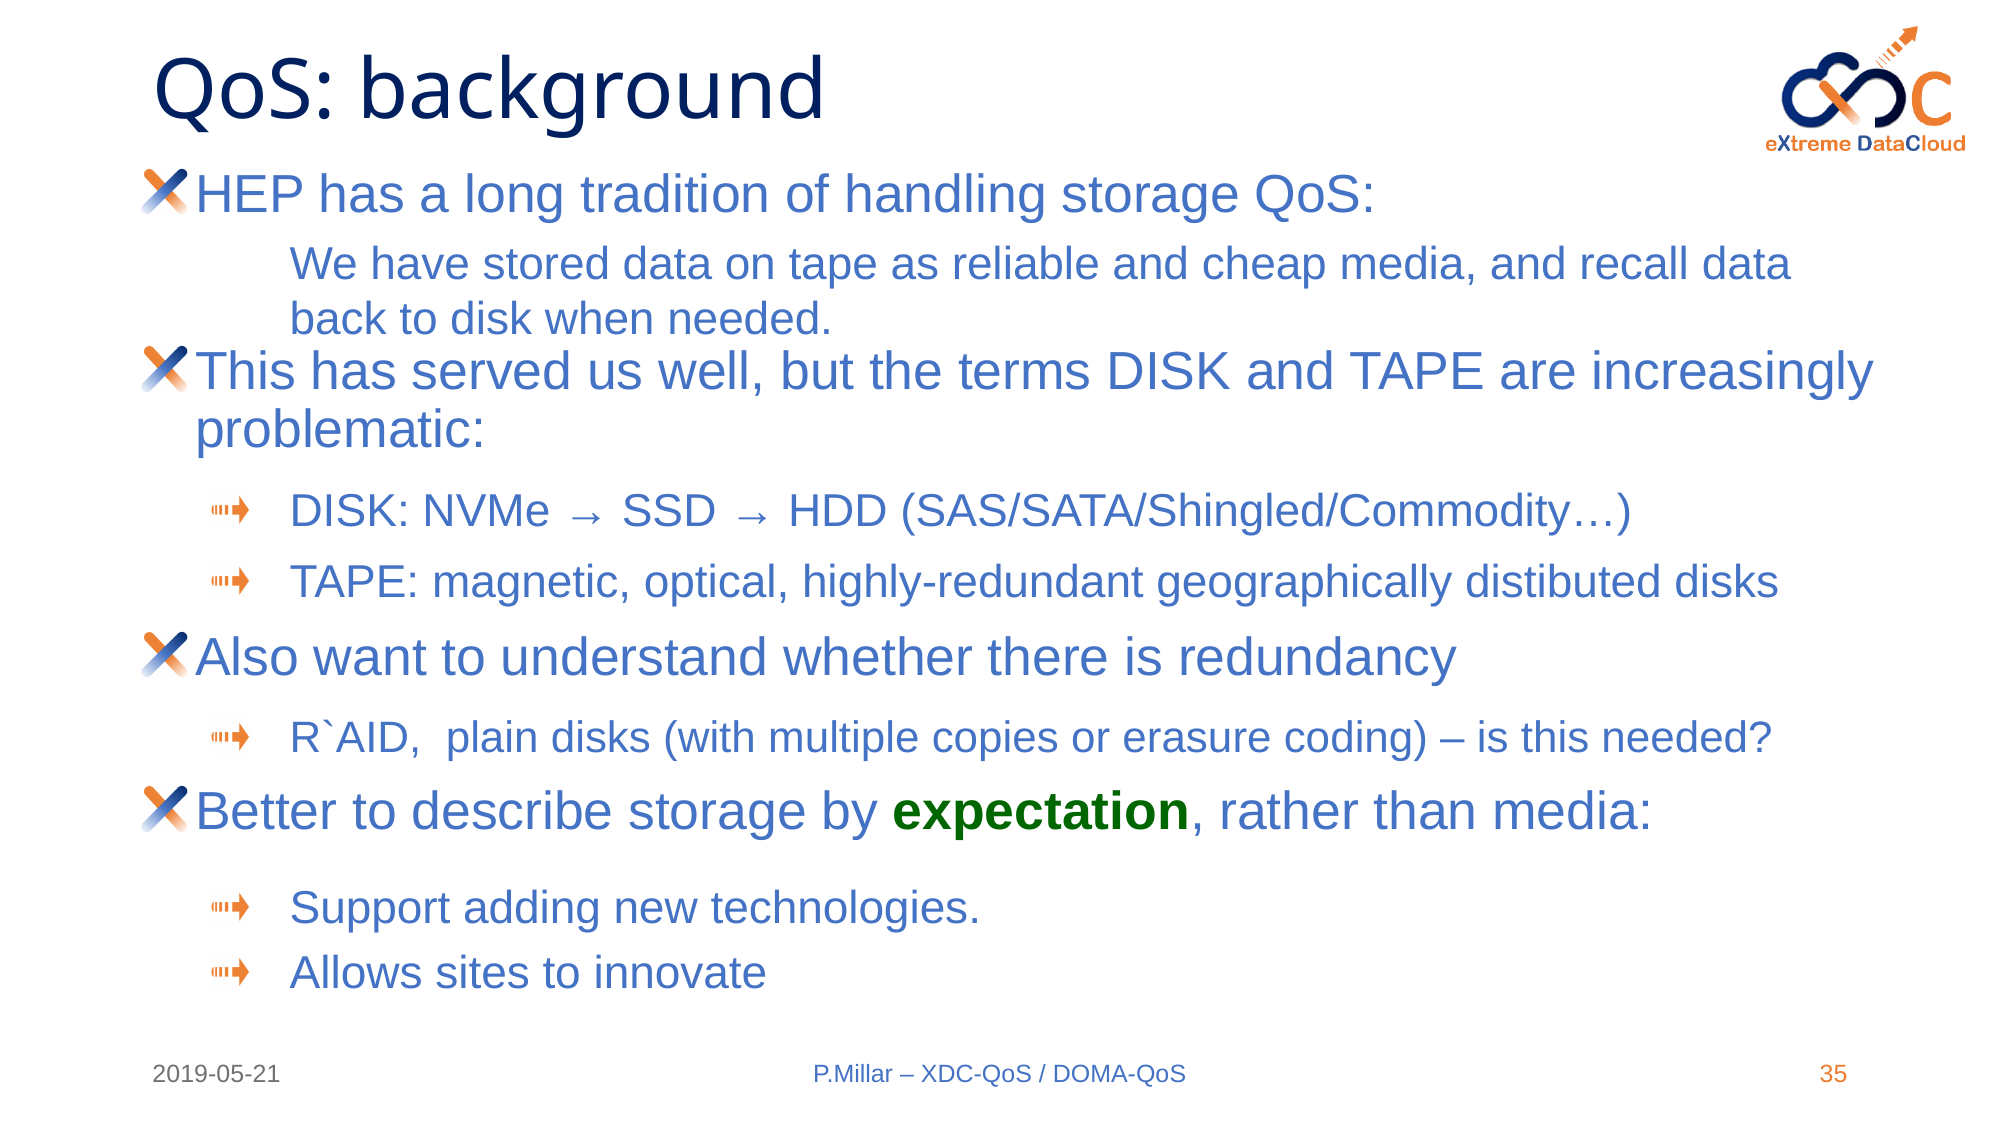

# QoS: background
HEP has a long tradition of handling storage QoS:
We have stored data on tape as reliable and cheap media, and recall data back to disk when needed.
This has served us well, but the terms DISK and TAPE are increasingly problematic:
DISK: NVMe → SSD → HDD (SAS/SATA/Shingled/Commodity…)
TAPE: magnetic, optical, highly-redundant geographically distibuted disks
Also want to understand whether there is redundancy
R`AID, plain disks (with multiple copies or erasure coding) – is this needed?
Better to describe storage by expectation, rather than media:
Support adding new technologies.
Allows sites to innovate
2019-05-21
P.Millar – XDC-QoS / DOMA-QoS